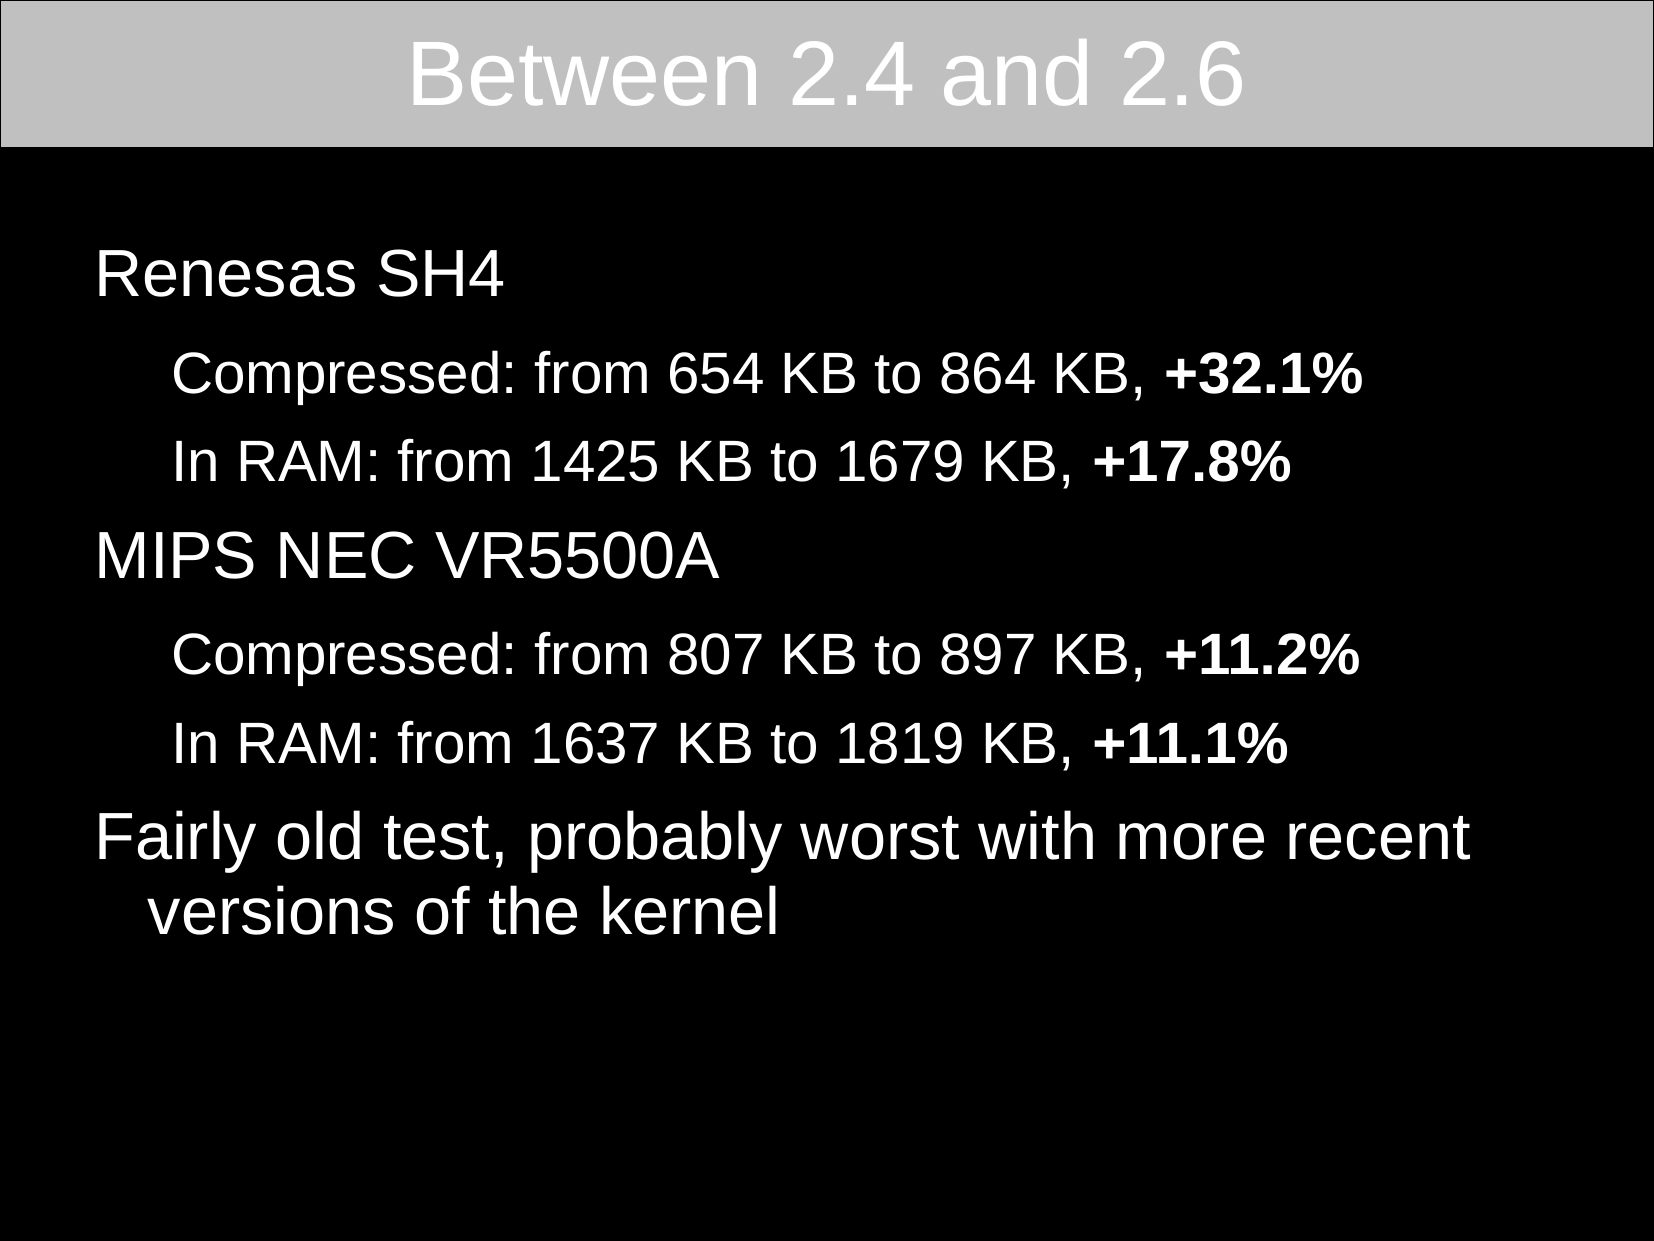

# Between 2.4 and 2.6
Renesas SH4
Compressed: from 654 KB to 864 KB, +32.1%
In RAM: from 1425 KB to 1679 KB, +17.8%
MIPS NEC VR5500A
Compressed: from 807 KB to 897 KB, +11.2%
In RAM: from 1637 KB to 1819 KB, +11.1%
Fairly old test, probably worst with more recent versions of the kernel